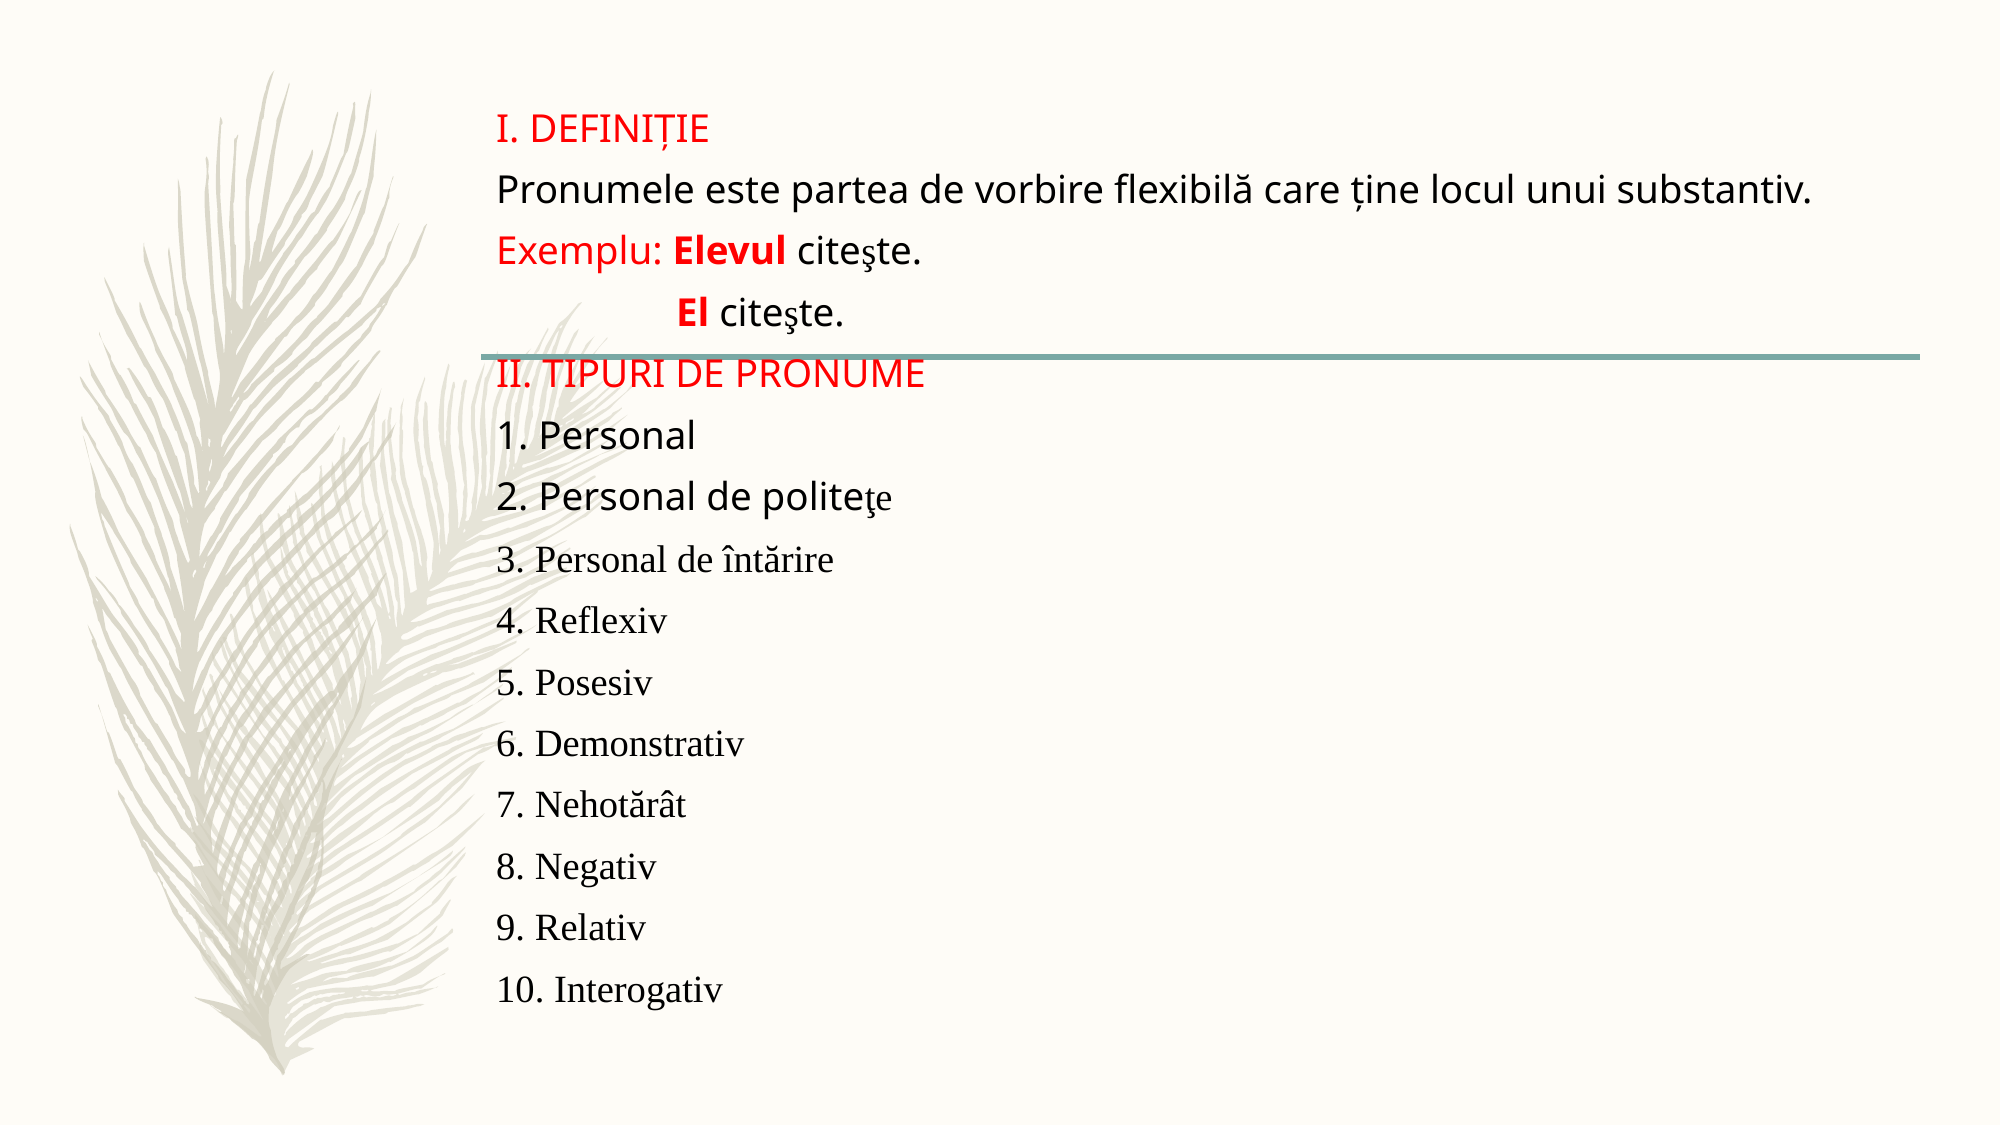

# I. DEFINIŢIE
Pronumele este partea de vorbire flexibilă care ține locul unui substantiv.
Exemplu: Elevul citeşte.
 El citeşte.
II. TIPURI DE PRONUME
1. Personal
2. Personal de politeţe
3. Personal de întărire
4. Reflexiv
5. Posesiv
6. Demonstrativ
7. Nehotărât
8. Negativ
9. Relativ
10. Interogativ